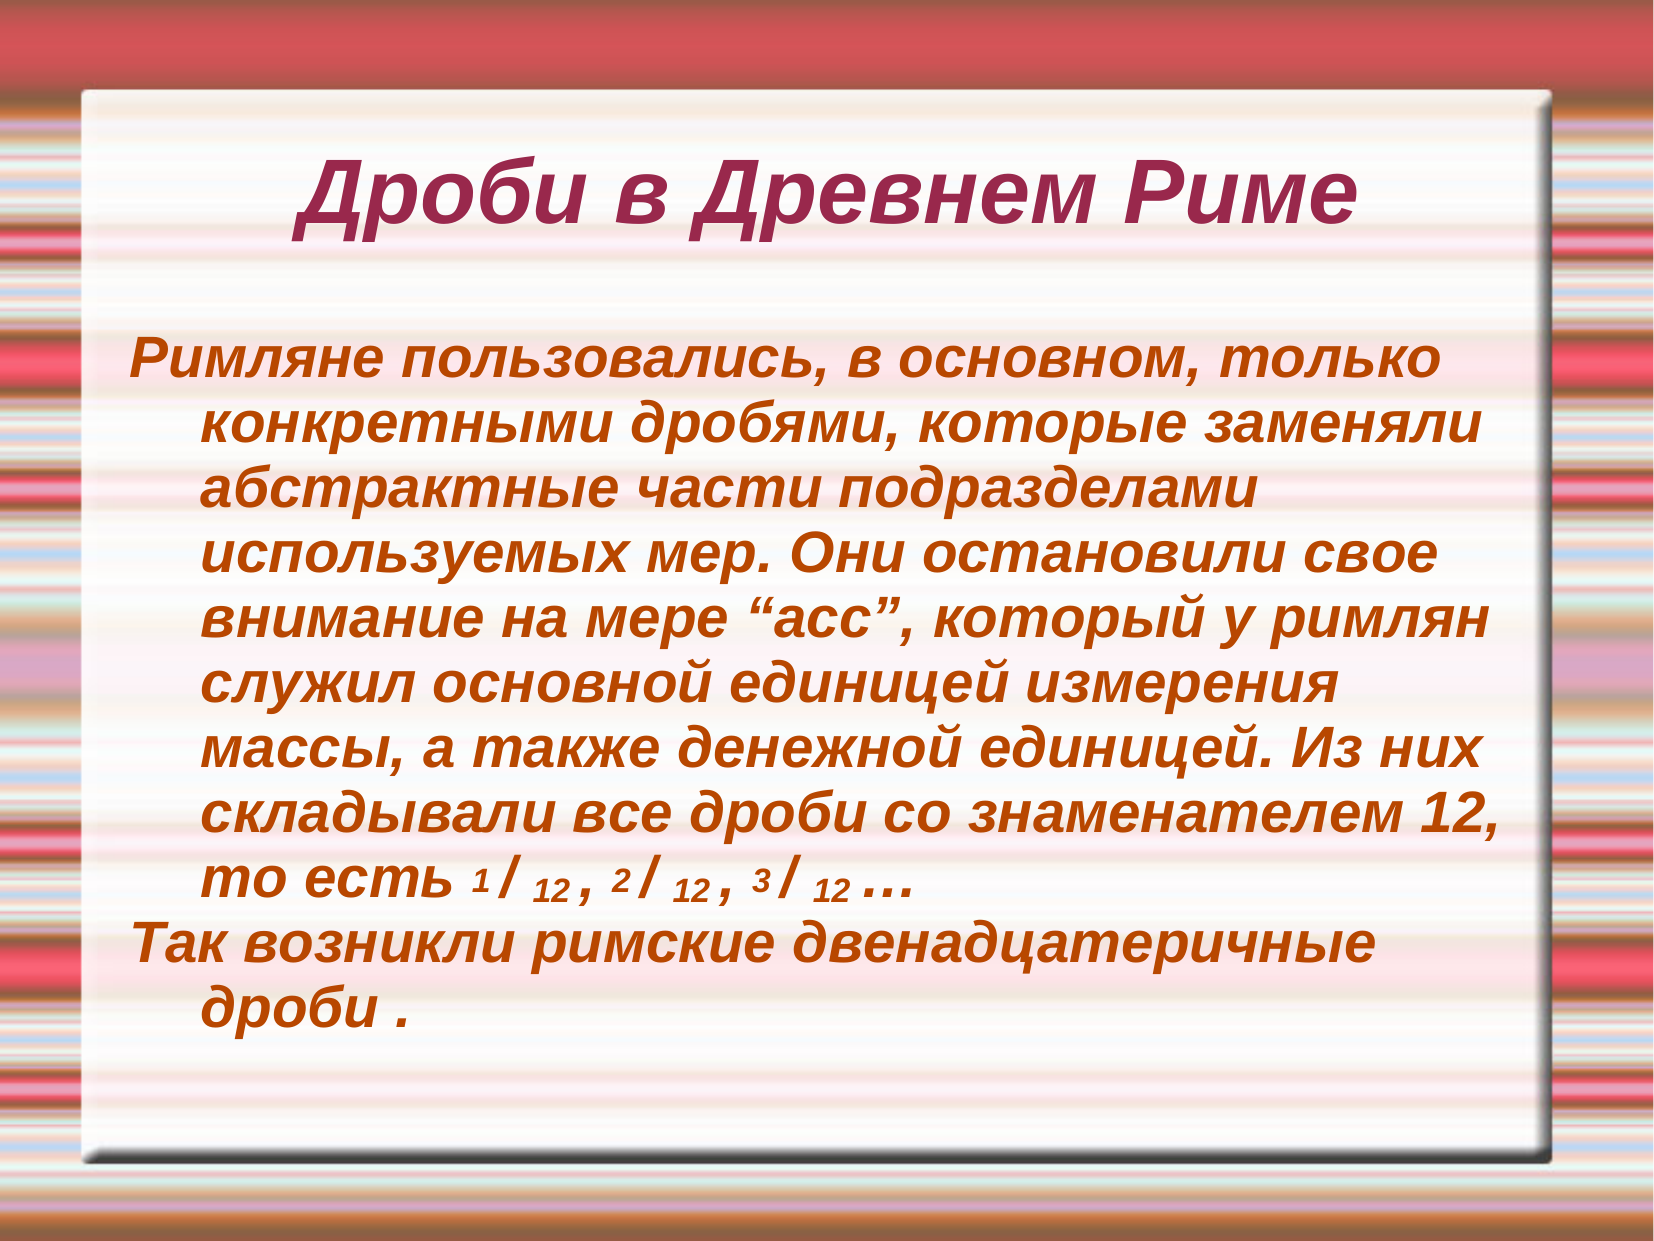

# Дроби в Древнем Риме
Римляне пользовались, в основном, только конкретными дробями, которые заменяли абстрактные части подразделами используемых мер. Они остановили свое внимание на мере “асс”, который у римлян служил основной единицей измерения массы, а также денежной единицей. Из них складывали все дроби со знаменателем 12, то есть 1 / 12 , 2 / 12 , 3 / 12 …
Так возникли римские двенадцатеричные дроби .